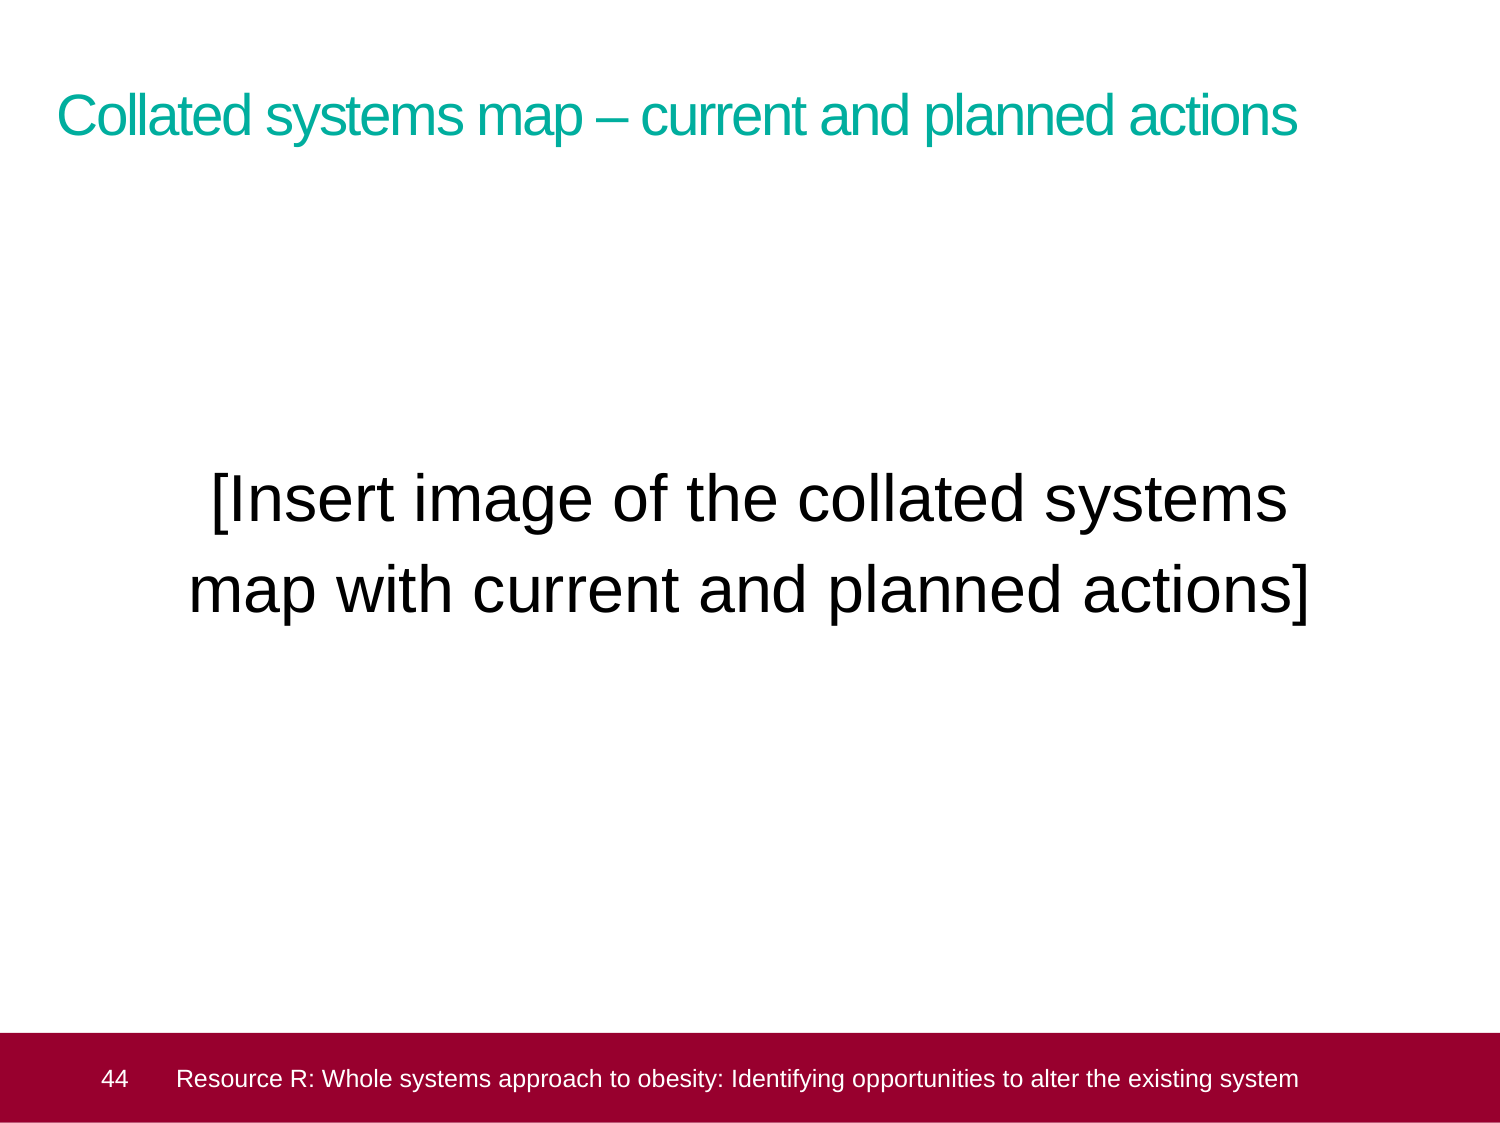

Collated systems map – current and planned actions
# [Insert image of the collated systems map with current and planned actions]
 42
Resource R: Whole systems approach to obesity: Identifying opportunities to alter the existing system